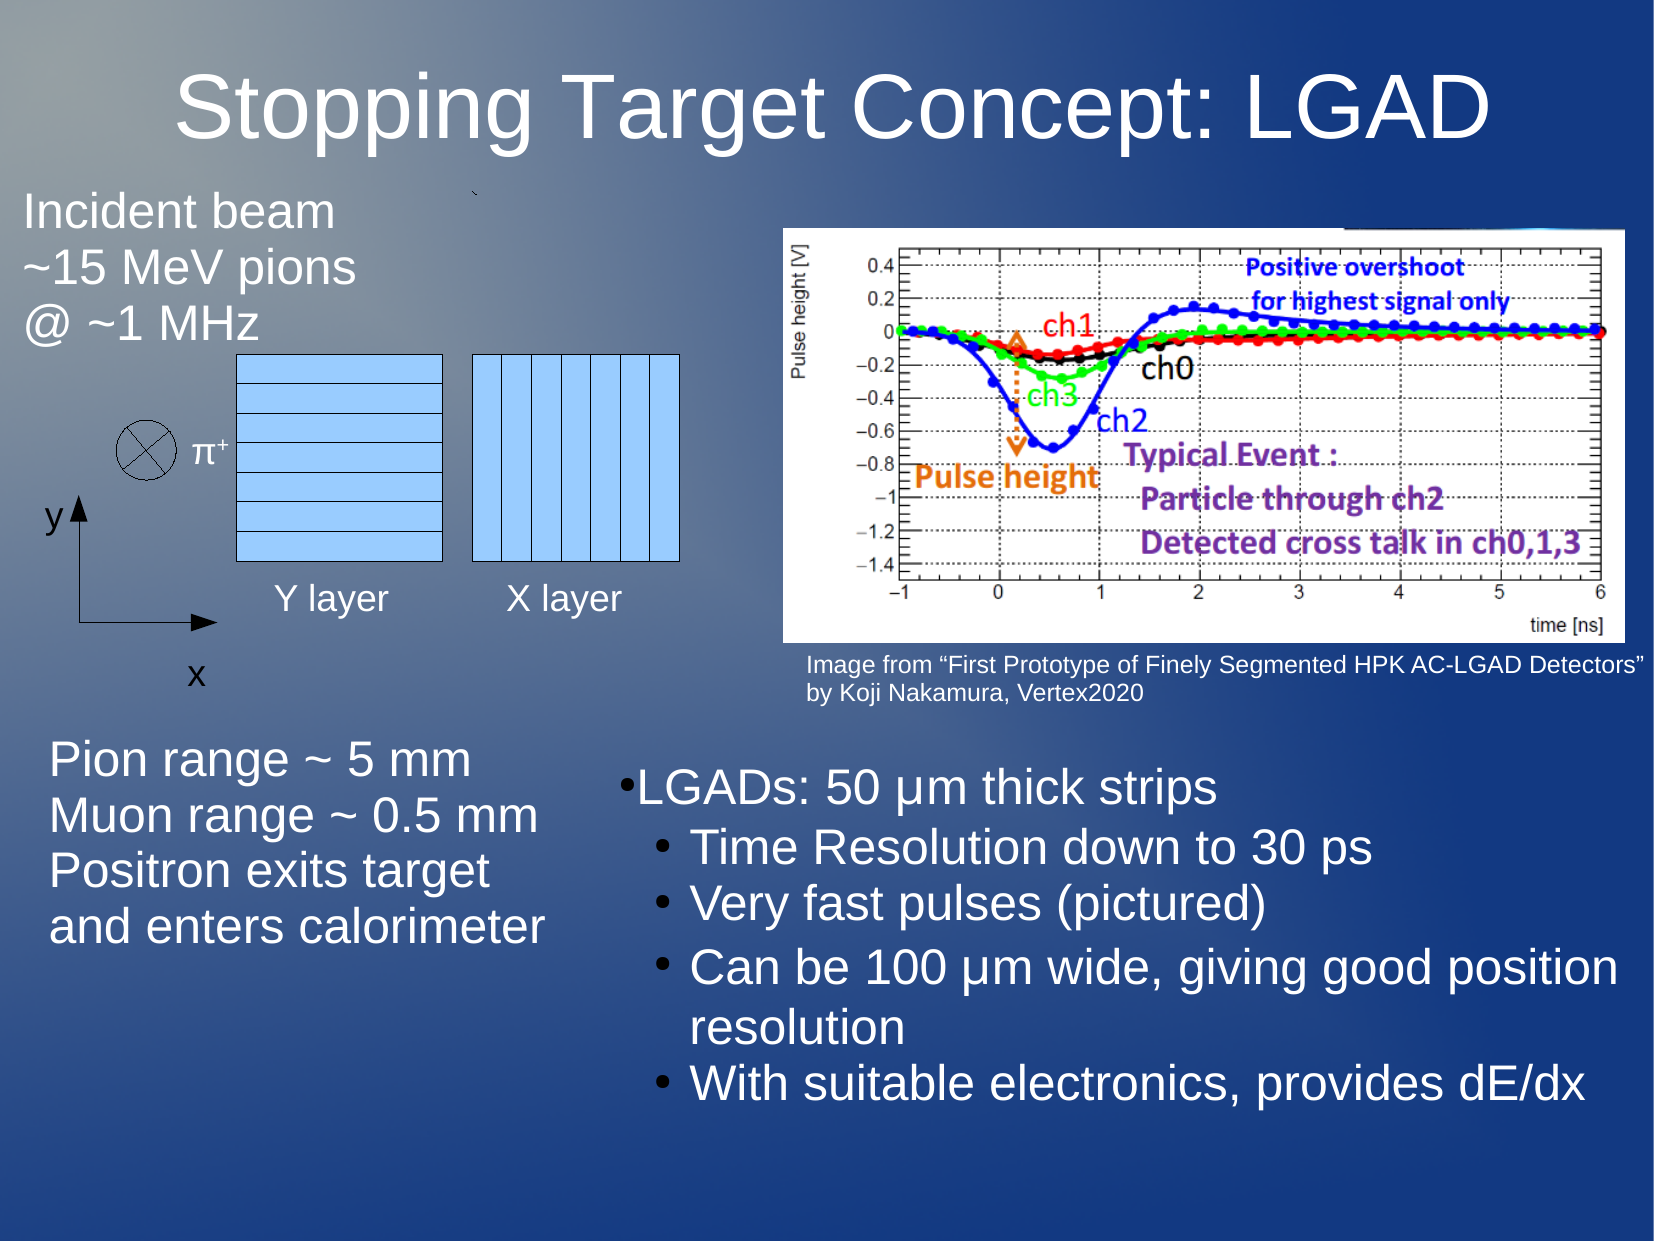

# Stopping Target Concept: LGAD
Incident beam
~15 MeV pions @ ~1 MHz
π+
y
Y layer
X layer
Image from “First Prototype of Finely Segmented HPK AC-LGAD Detectors” by Koji Nakamura, Vertex2020
x
Pion range ~ 5 mm
Muon range ~ 0.5 mm
Positron exits target and enters calorimeter
LGADs: 50 μm thick strips
Time Resolution down to 30 ps
Very fast pulses (pictured)
Can be 100 μm wide, giving good position resolution
With suitable electronics, provides dE/dx